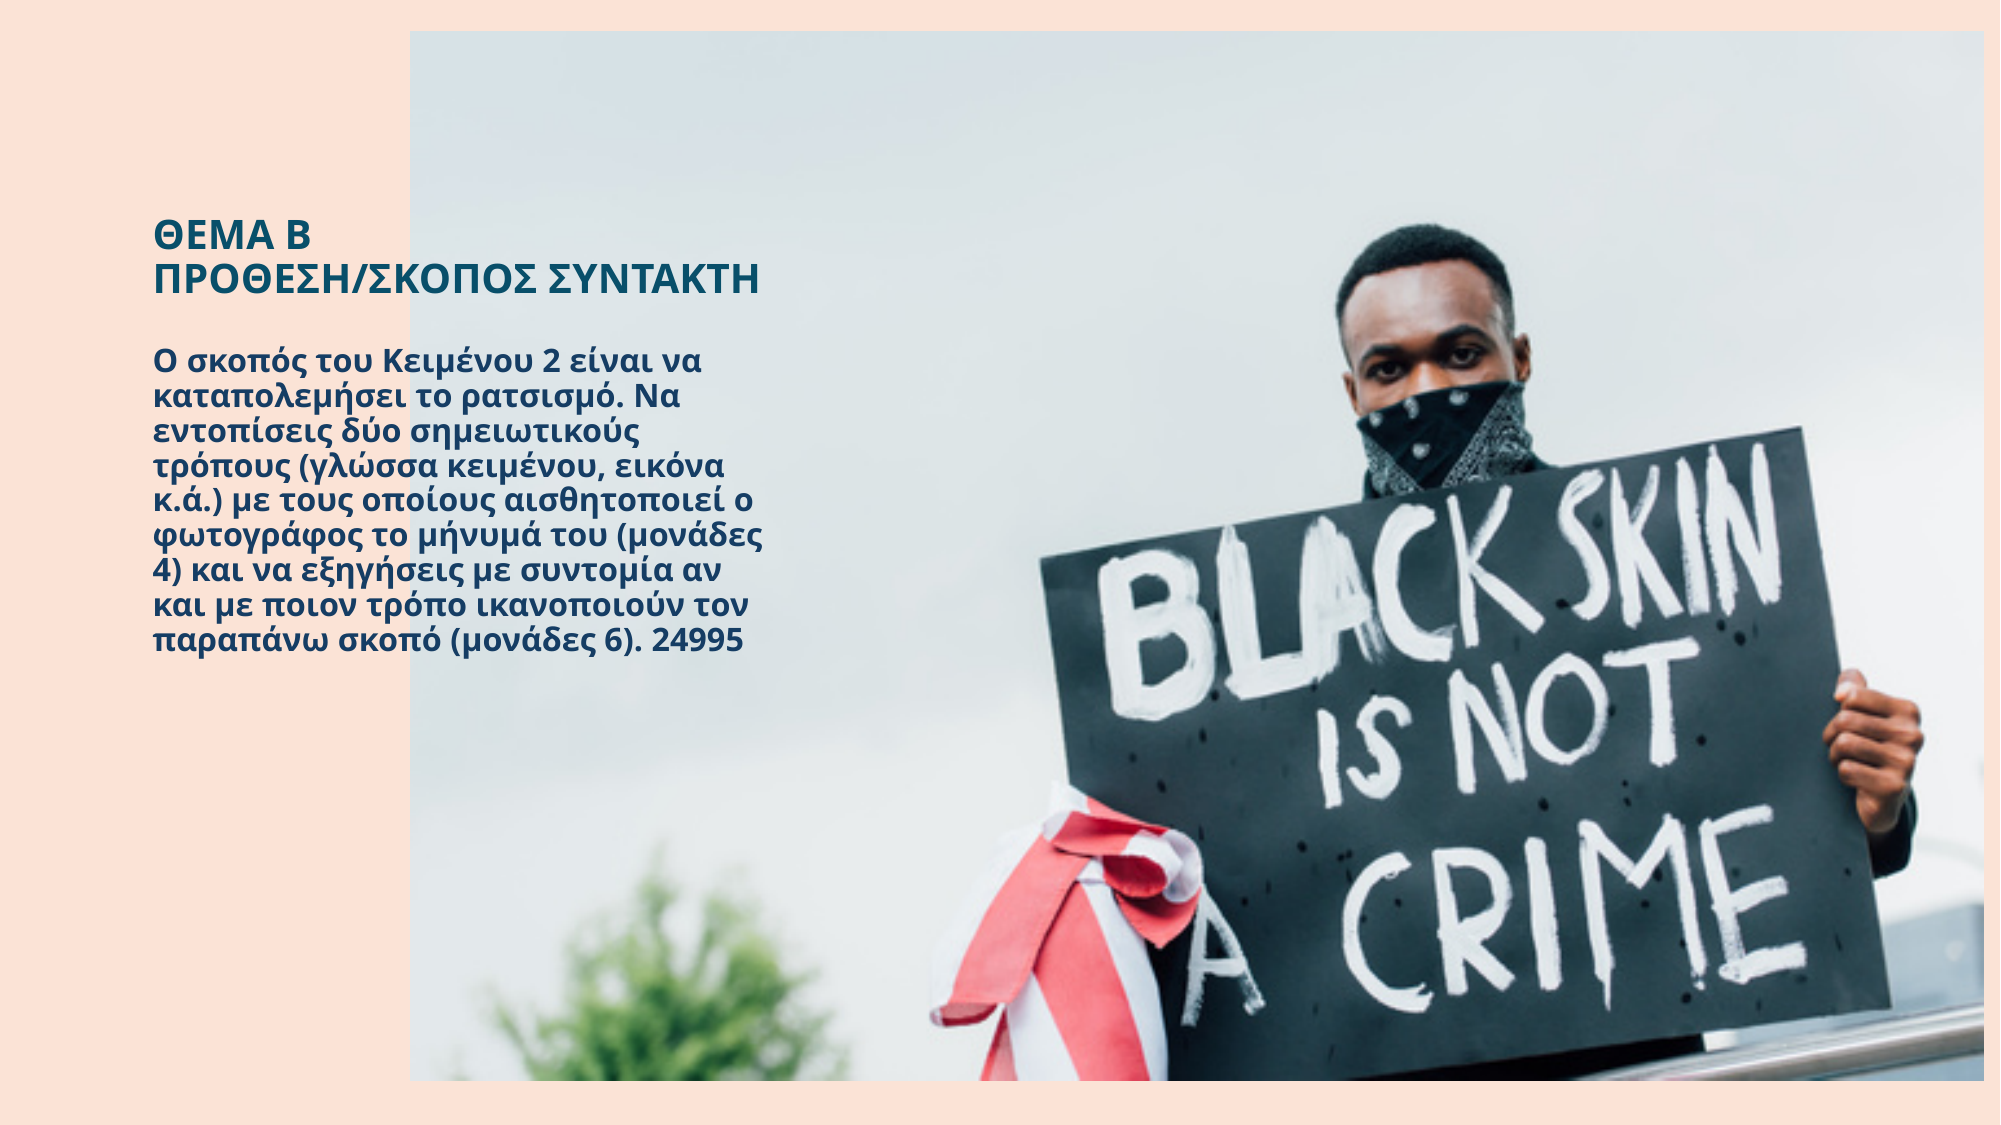

# ΘΕΜΑ Β ΠΡΟΘΕΣΗ/ΣΚΟΠΟΣ ΣΥΝΤΑΚΤΗ
Ο σκοπός του Κειμένου 2 είναι να καταπολεμήσει το ρατσισμό. Να εντοπίσεις δύο σημειωτικούς τρόπους (γλώσσα κειμένου, εικόνα κ.ά.) με τους οποίους αισθητοποιεί ο φωτογράφος το μήνυμά του (μονάδες 4) και να εξηγήσεις με συντομία αν και με ποιον τρόπο ικανοποιούν τον παραπάνω σκοπό (μονάδες 6). 24995